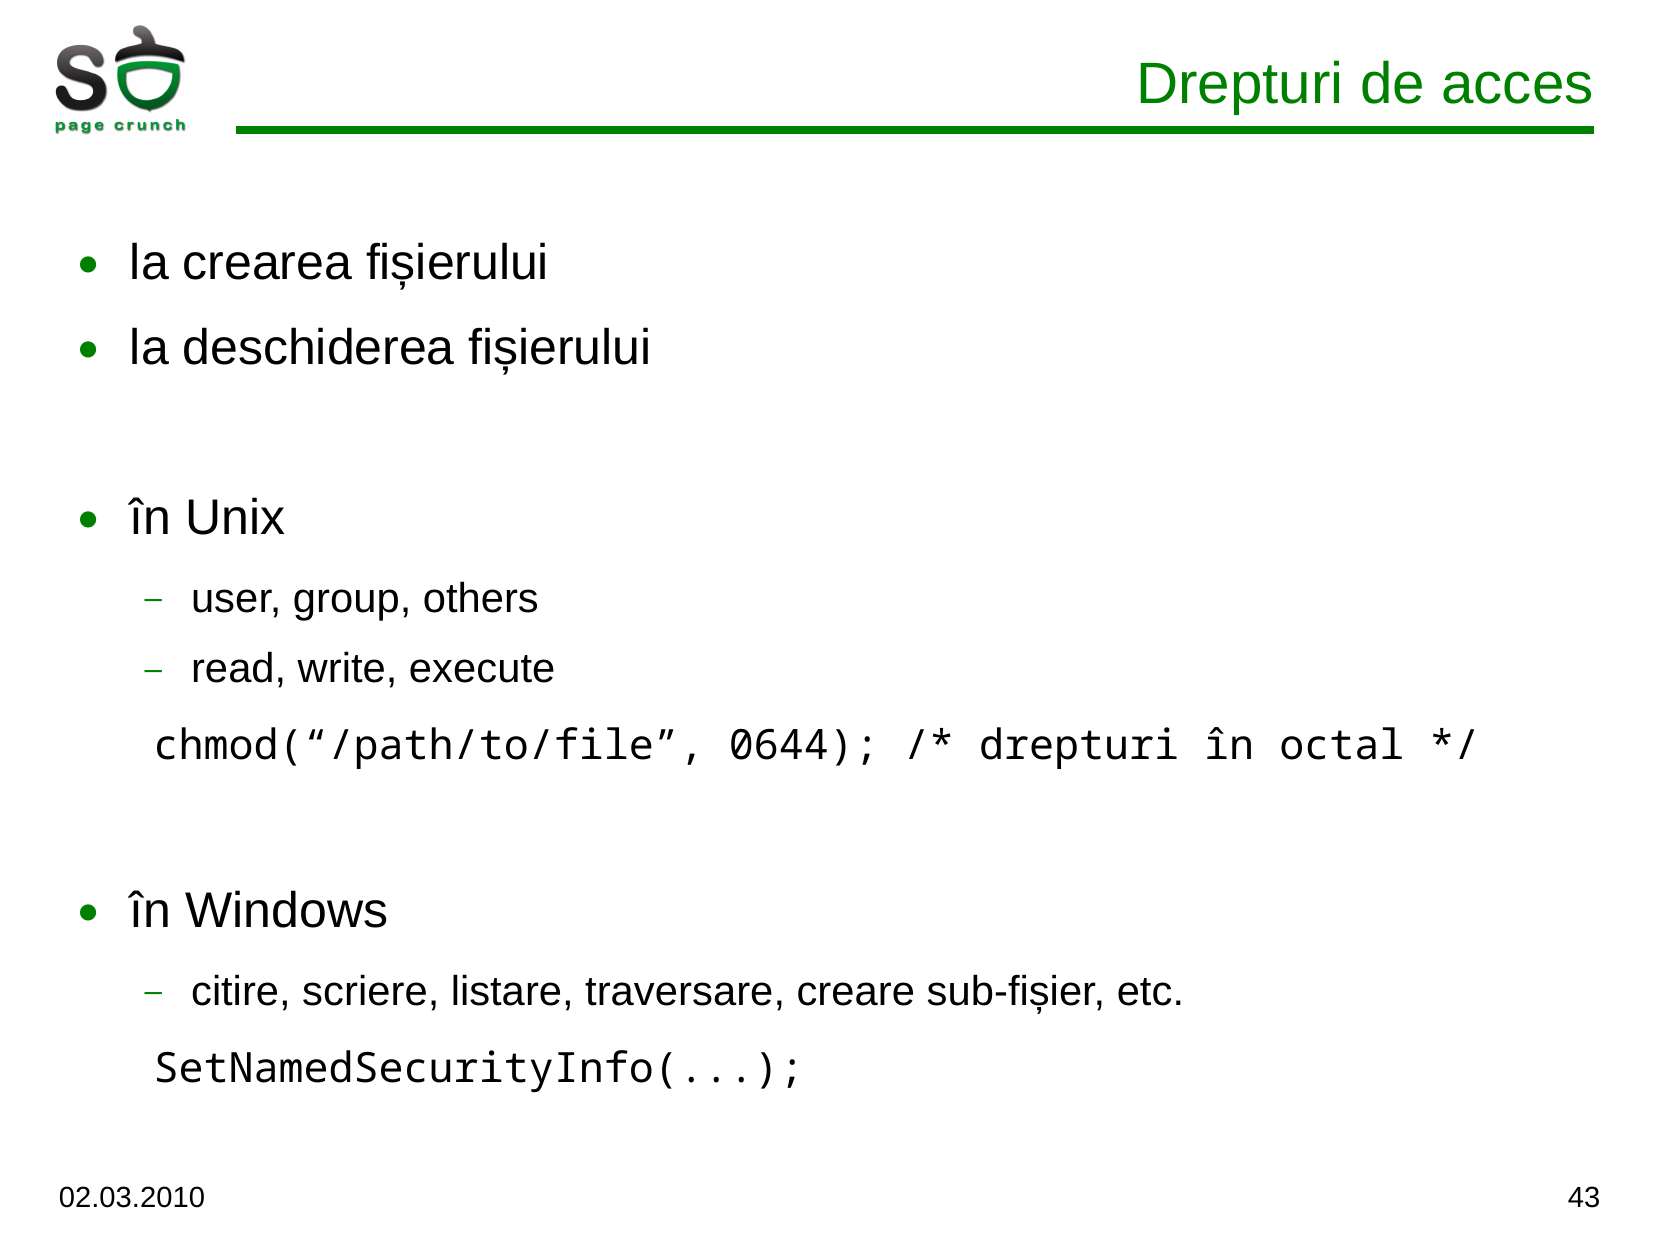

# Drepturi de acces
la crearea fișierului
la deschiderea fișierului
în Unix
user, group, others
read, write, execute
chmod(“/path/to/file”, 0644); /* drepturi în octal */
în Windows
citire, scriere, listare, traversare, creare sub-fișier, etc.
SetNamedSecurityInfo(...);
02.03.2010
43